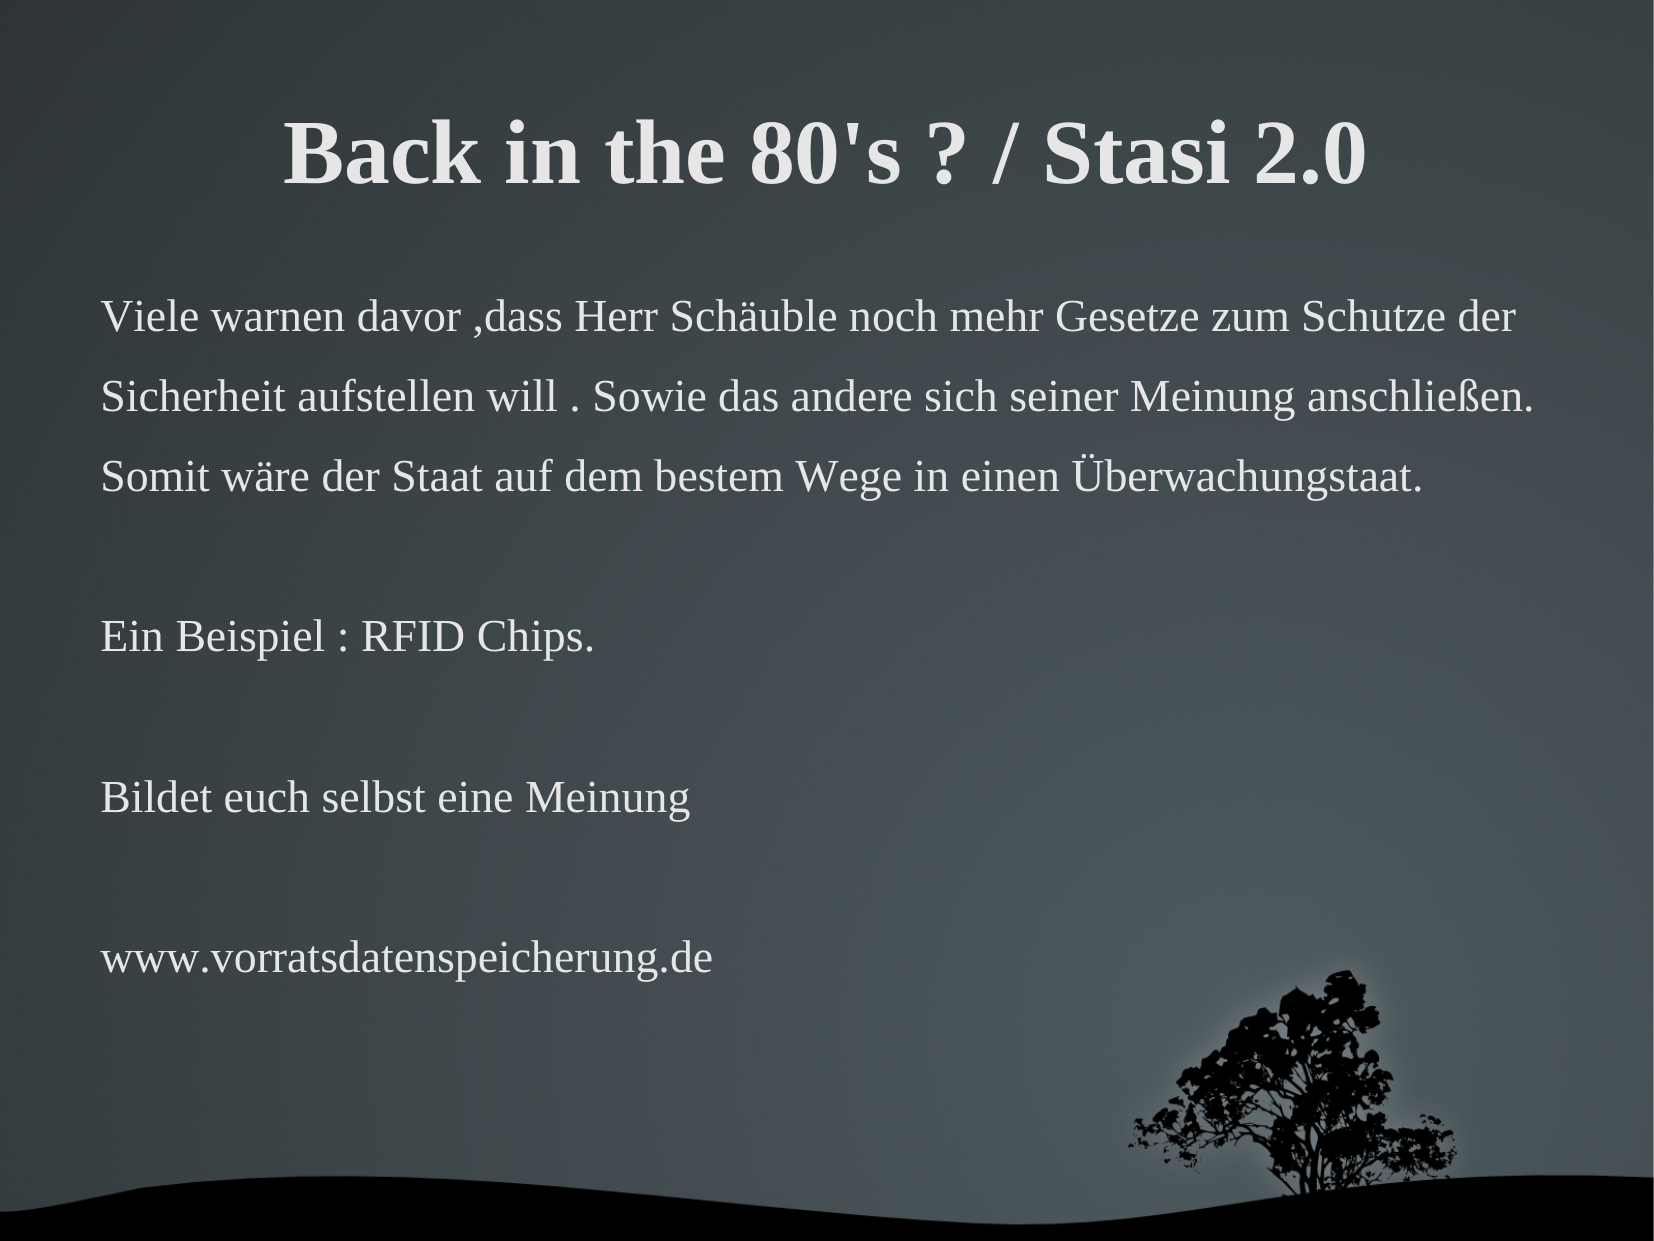

# Back in the 80's ? / Stasi 2.0
Viele warnen davor ,dass Herr Schäuble noch mehr Gesetze zum Schutze der
Sicherheit aufstellen will . Sowie das andere sich seiner Meinung anschließen.
Somit wäre der Staat auf dem bestem Wege in einen Überwachungstaat.
Ein Beispiel : RFID Chips.
Bildet euch selbst eine Meinung
www.vorratsdatenspeicherung.de